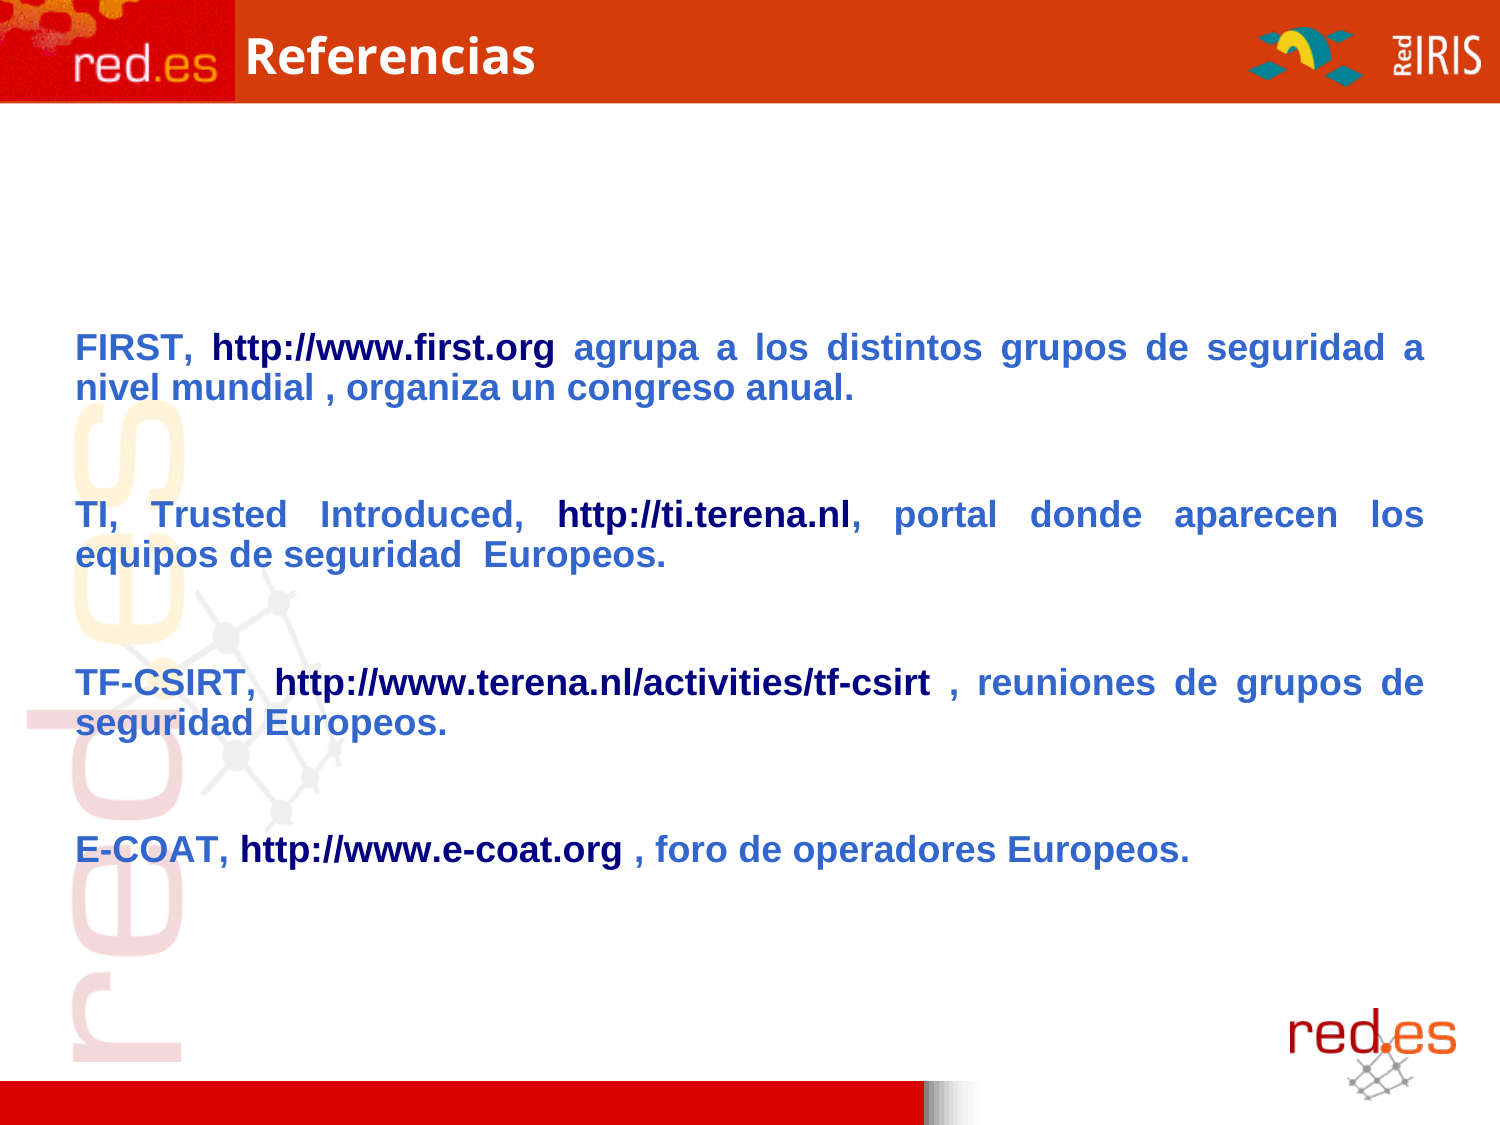

# Referencias
FIRST, http://www.first.org agrupa a los distintos grupos de seguridad a nivel mundial , organiza un congreso anual.
TI, Trusted Introduced, http://ti.terena.nl, portal donde aparecen los equipos de seguridad Europeos.
TF-CSIRT, http://www.terena.nl/activities/tf-csirt , reuniones de grupos de seguridad Europeos.
E-COAT, http://www.e-coat.org , foro de operadores Europeos.